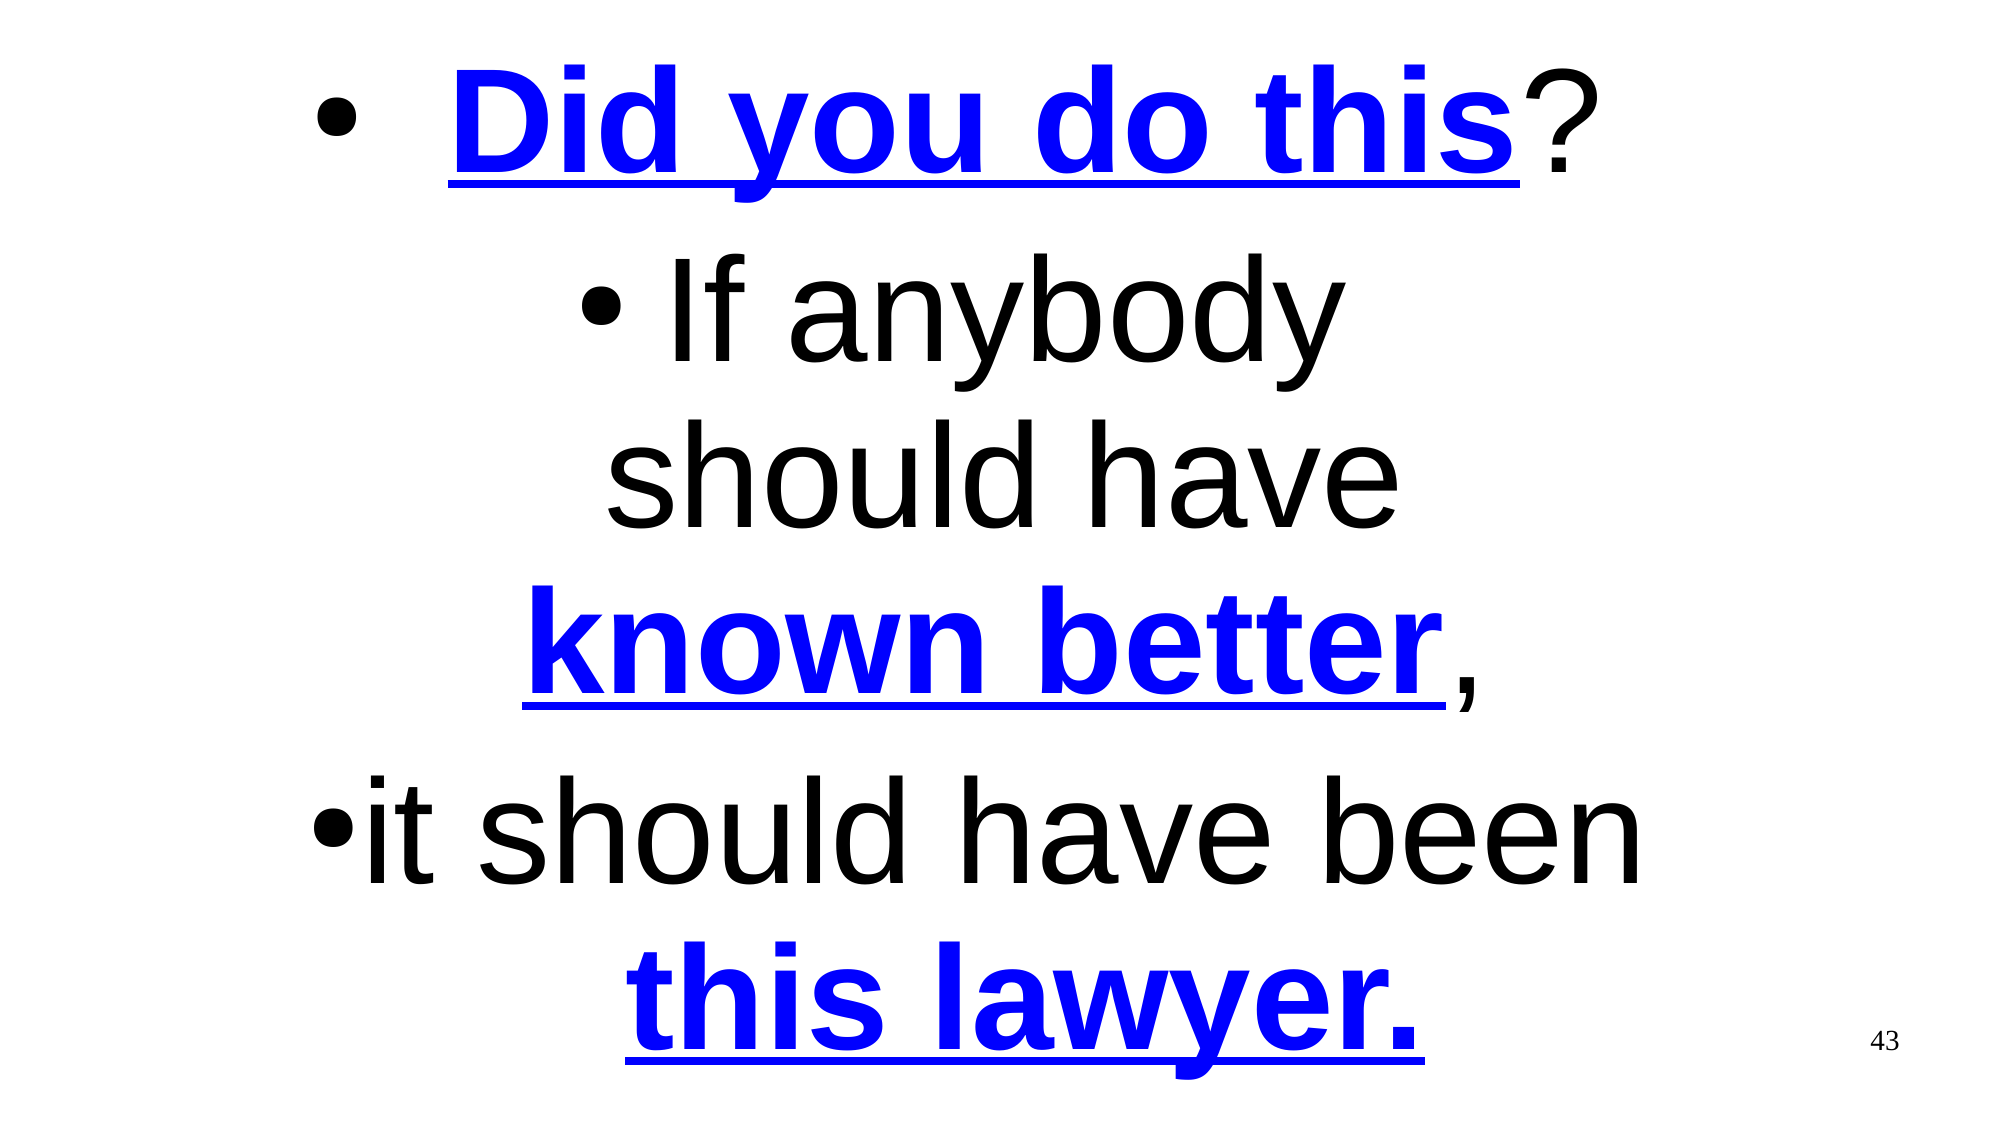

# Did you do this?
If anybody
should have
known better,
it should have been
this lawyer.
43